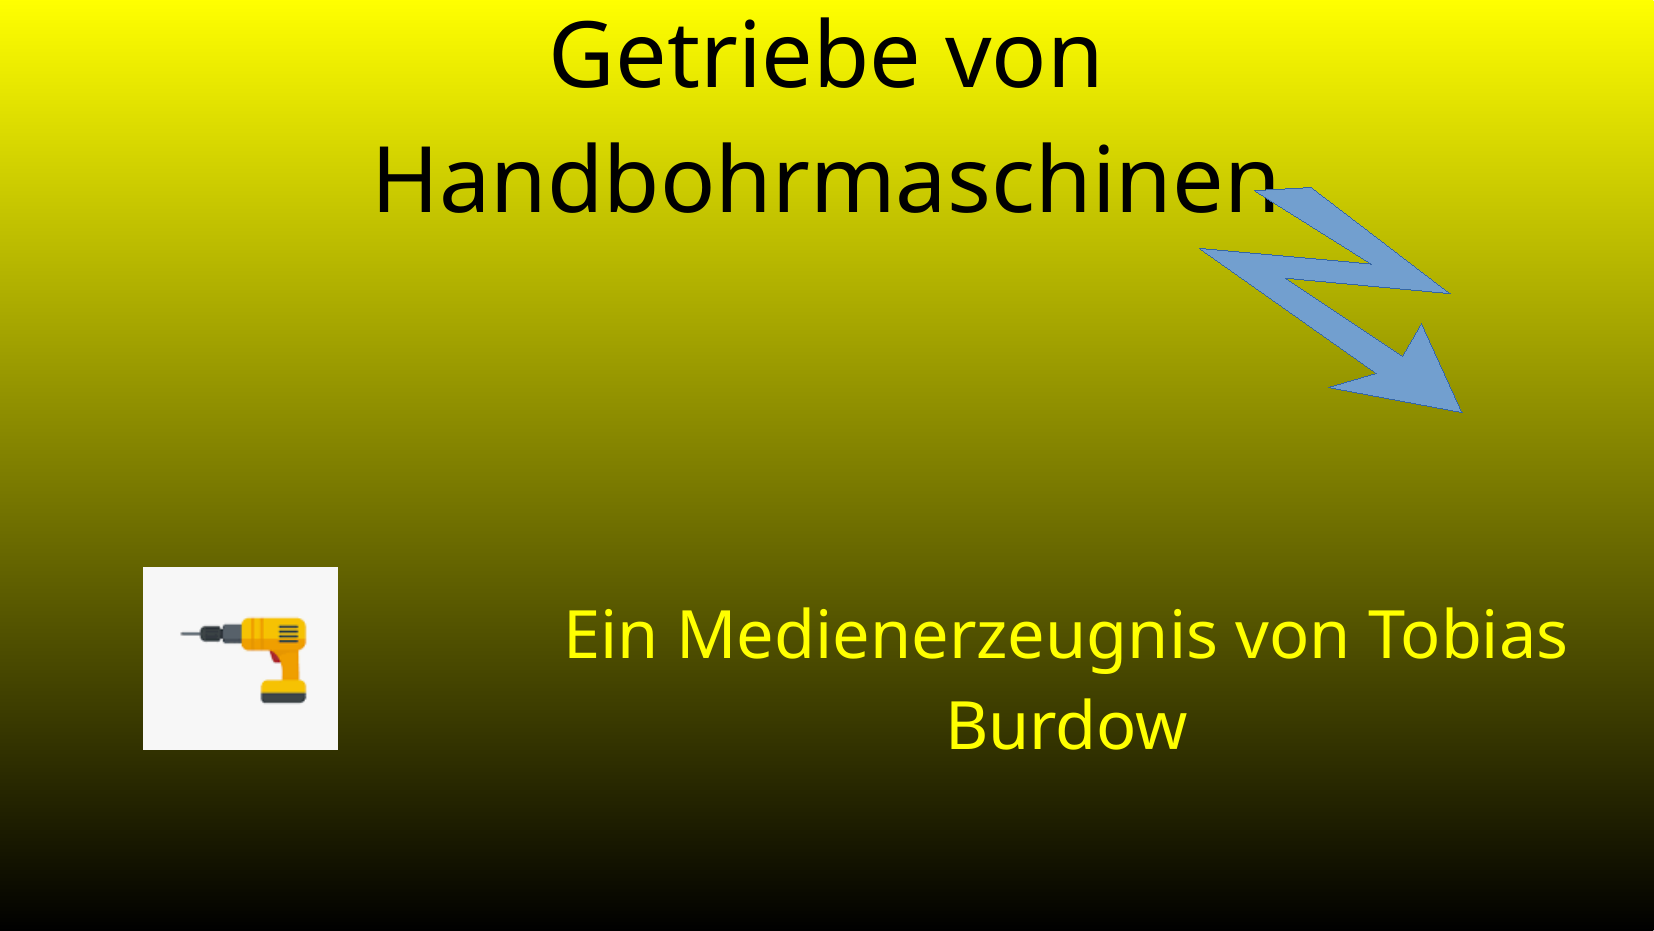

# Getriebe von Handbohrmaschinen
Ein Medienerzeugnis von Tobias Burdow